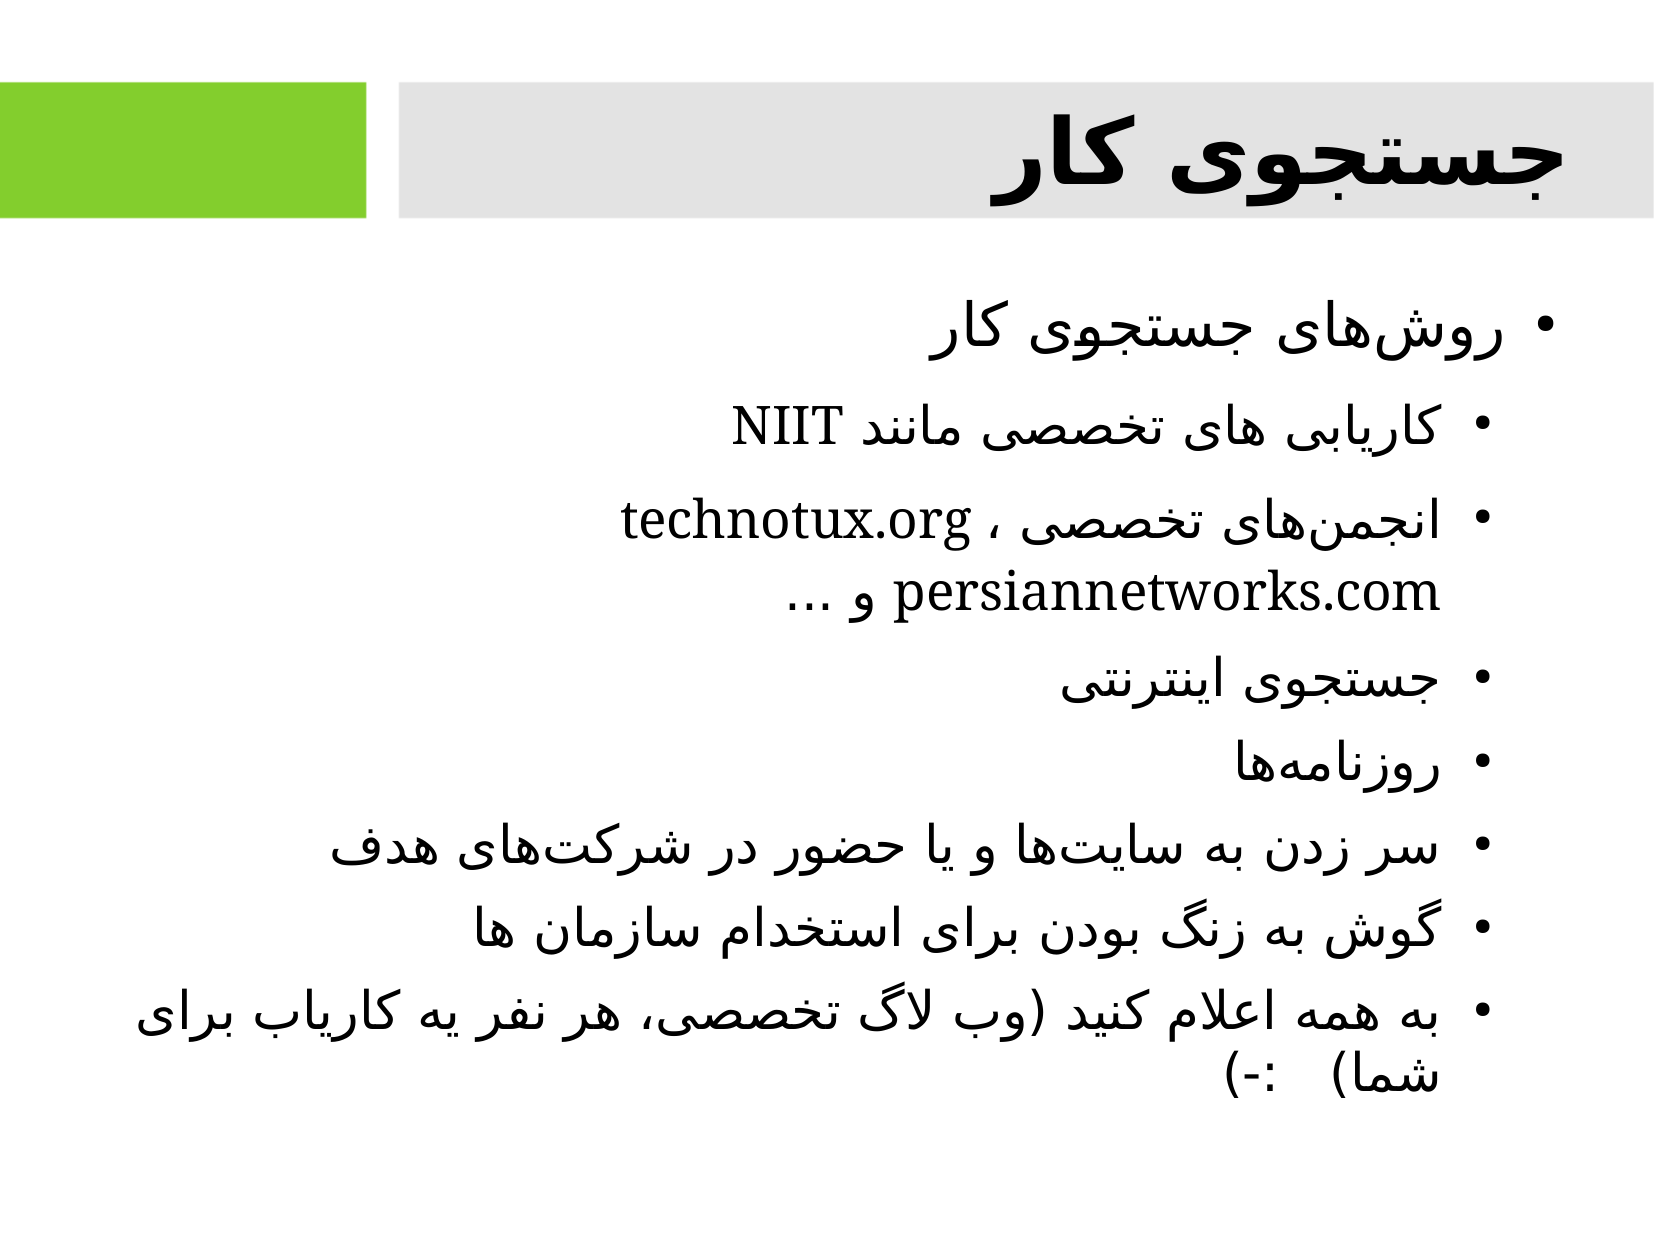

# جستجوی کار
روش‌های جستجوی کار
کاریابی های تخصصی مانند NIIT
انجمن‌های تخصصی technotux.org ، persiannetworks.com و ...
جستجوی اینترنتی
روزنامه‌ها
سر زدن به سایت‌ها و یا حضور در شرکت‌های هدف
گوش به زنگ بودن برای استخدام سازمان ها
به همه اعلام کنید (وب لاگ تخصصی، هر نفر یه کاریاب برای شما) :-)